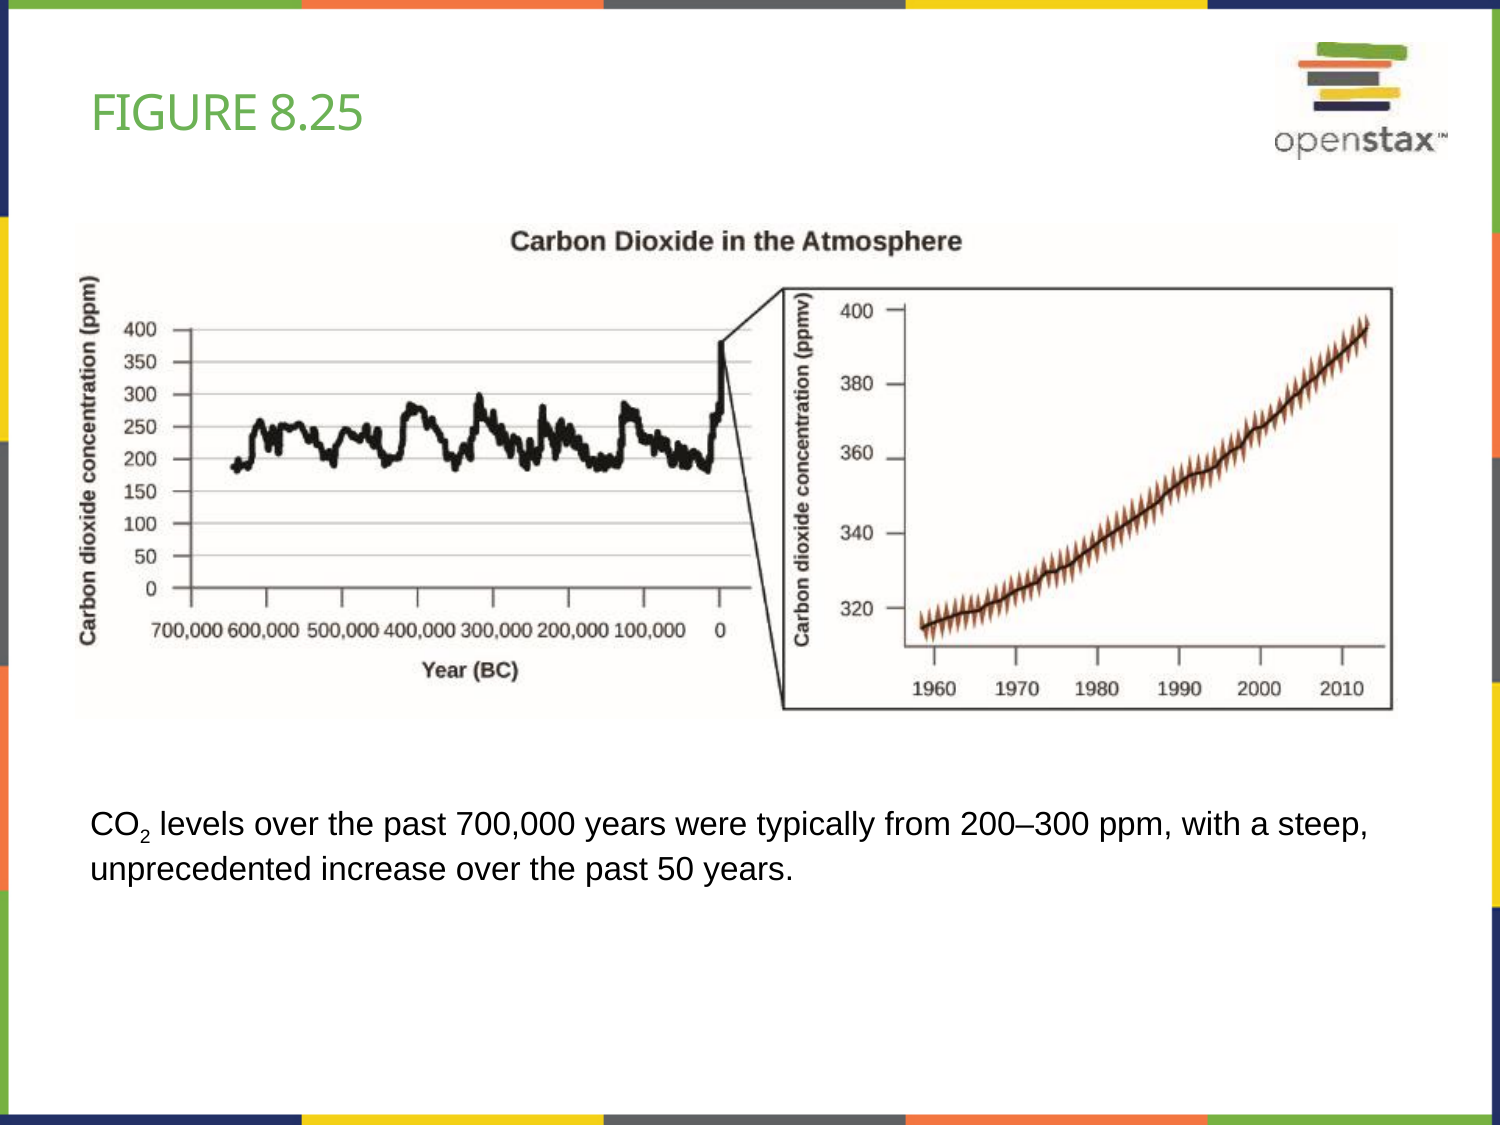

# Figure 8.25
CO2 levels over the past 700,000 years were typically from 200–300 ppm, with a steep, unprecedented increase over the past 50 years.